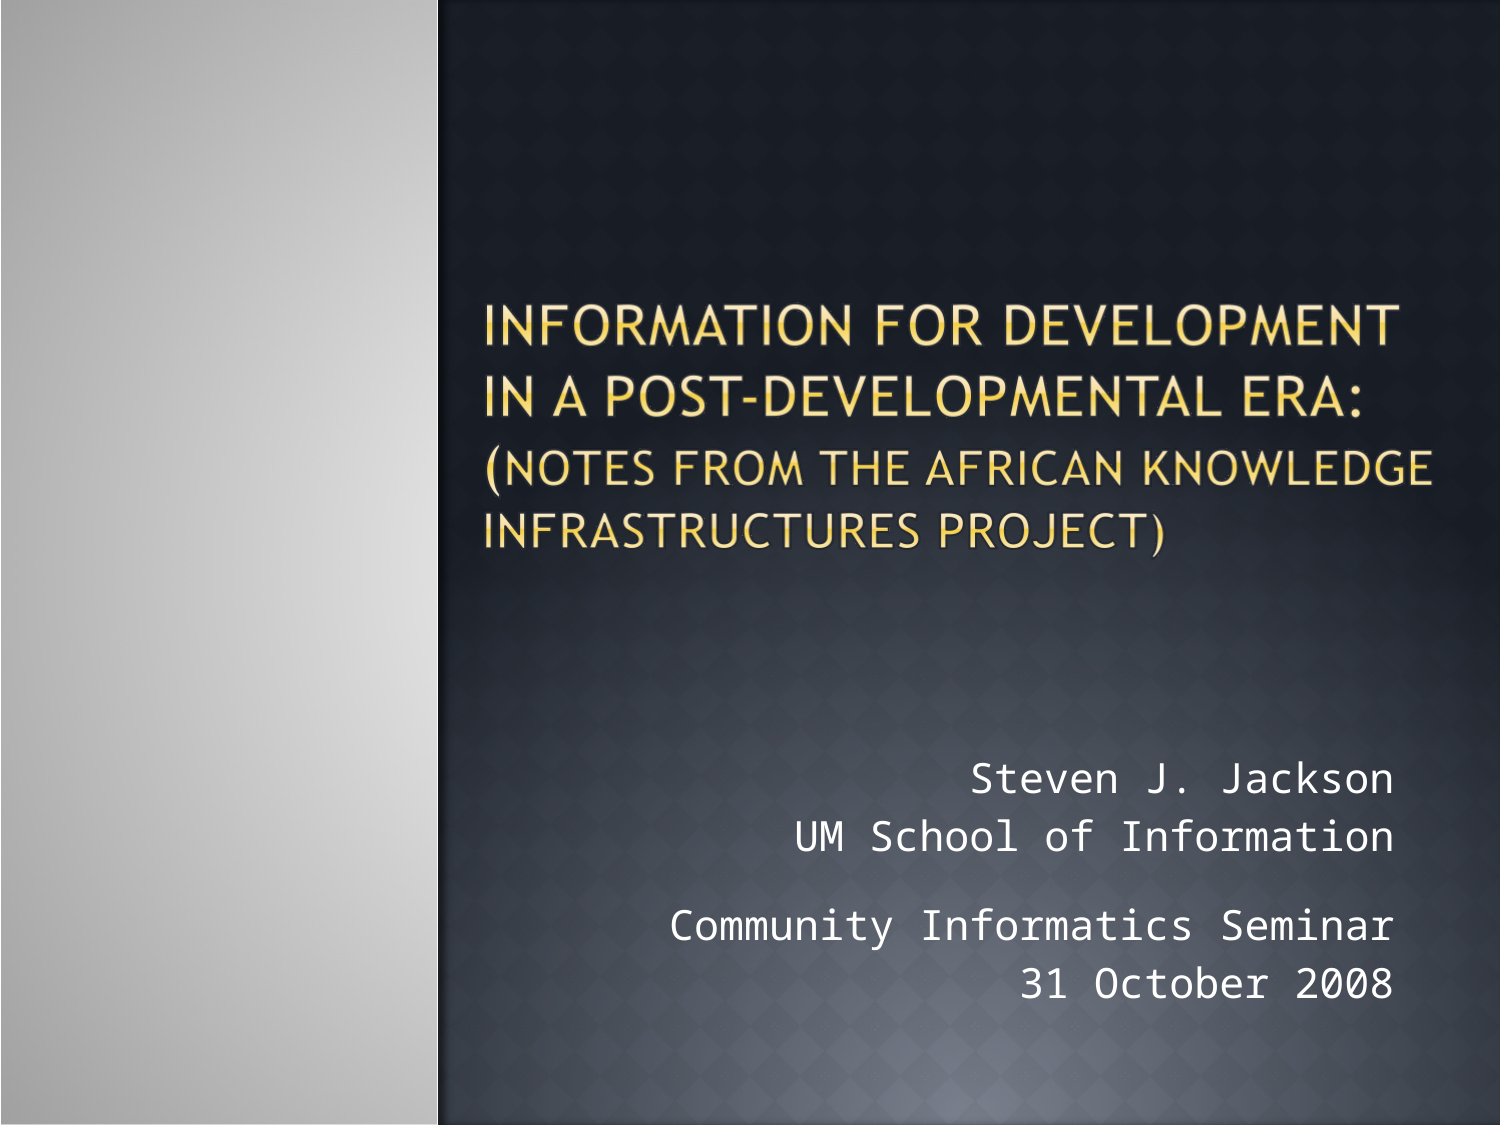

Steven J. Jackson
UM School of Information
Community Informatics Seminar
31 October 2008